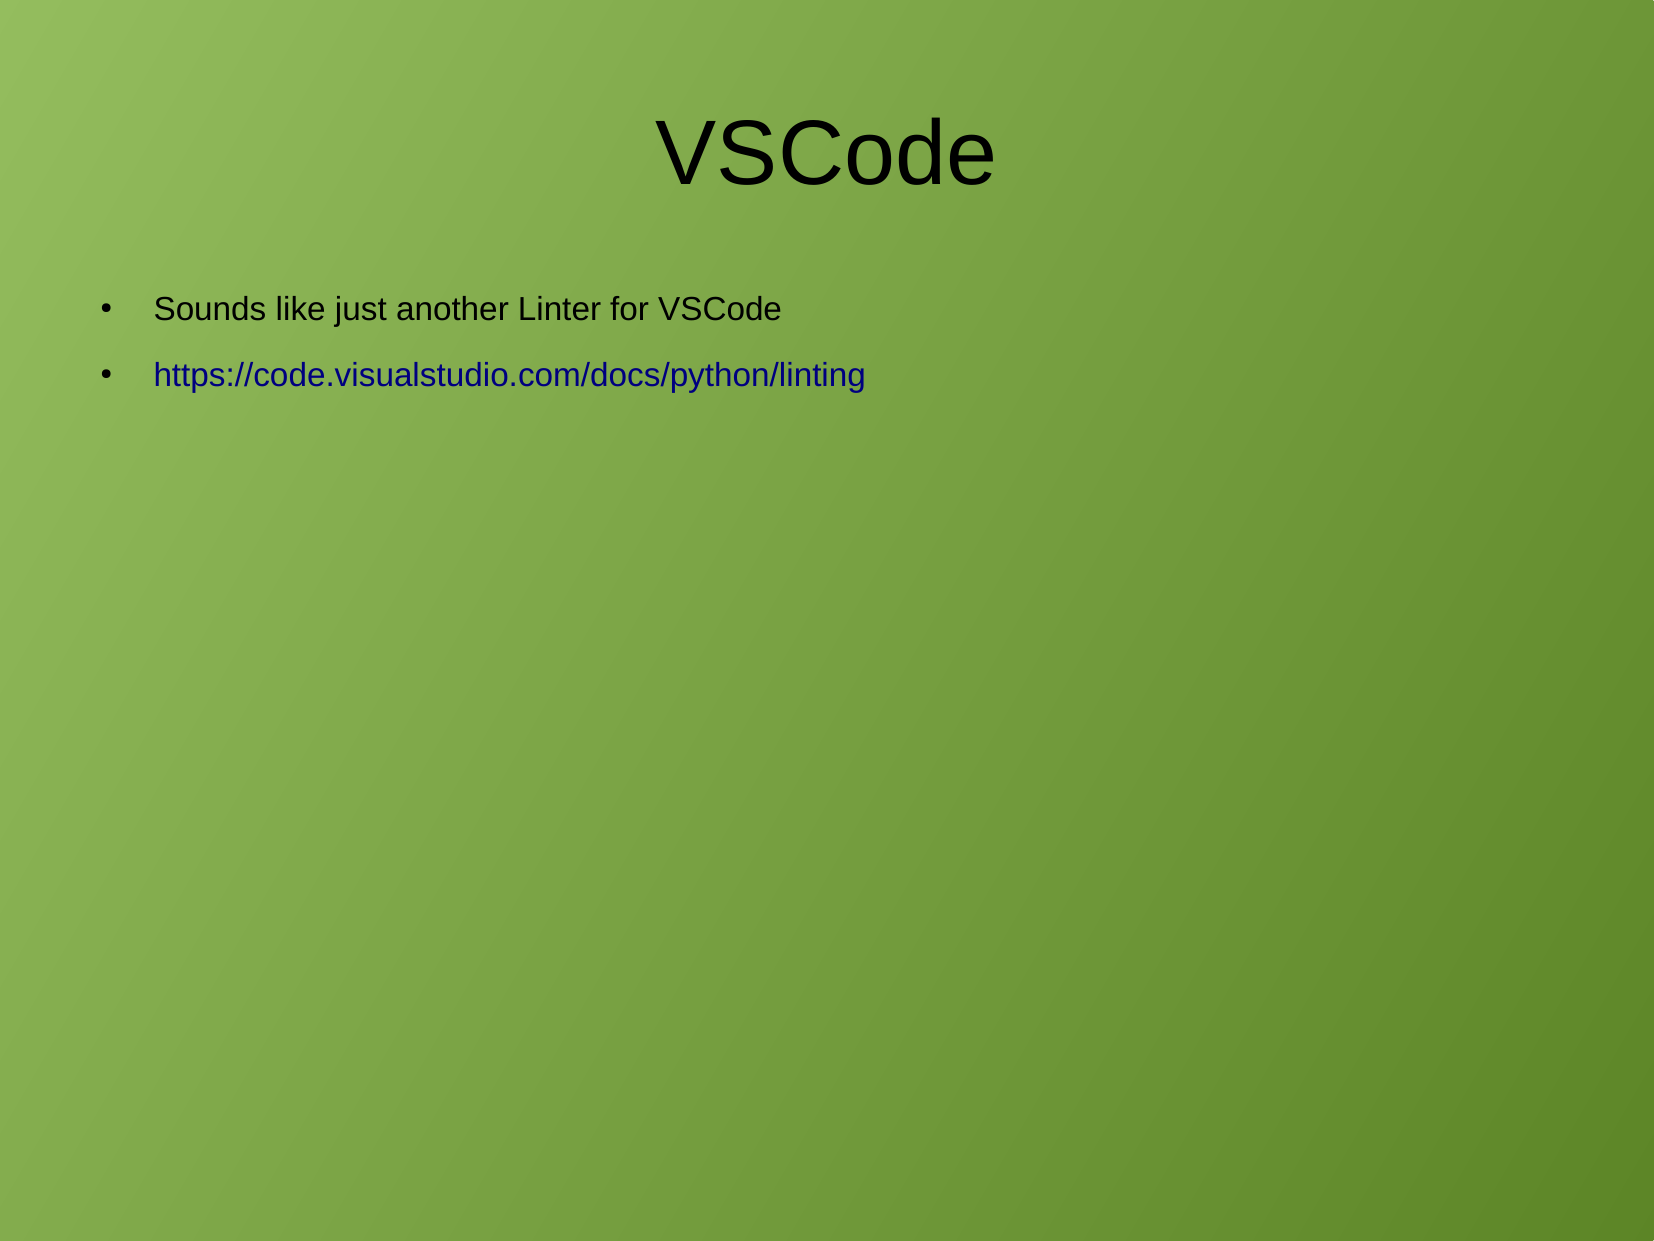

# VSCode
Sounds like just another Linter for VSCode
https://code.visualstudio.com/docs/python/linting